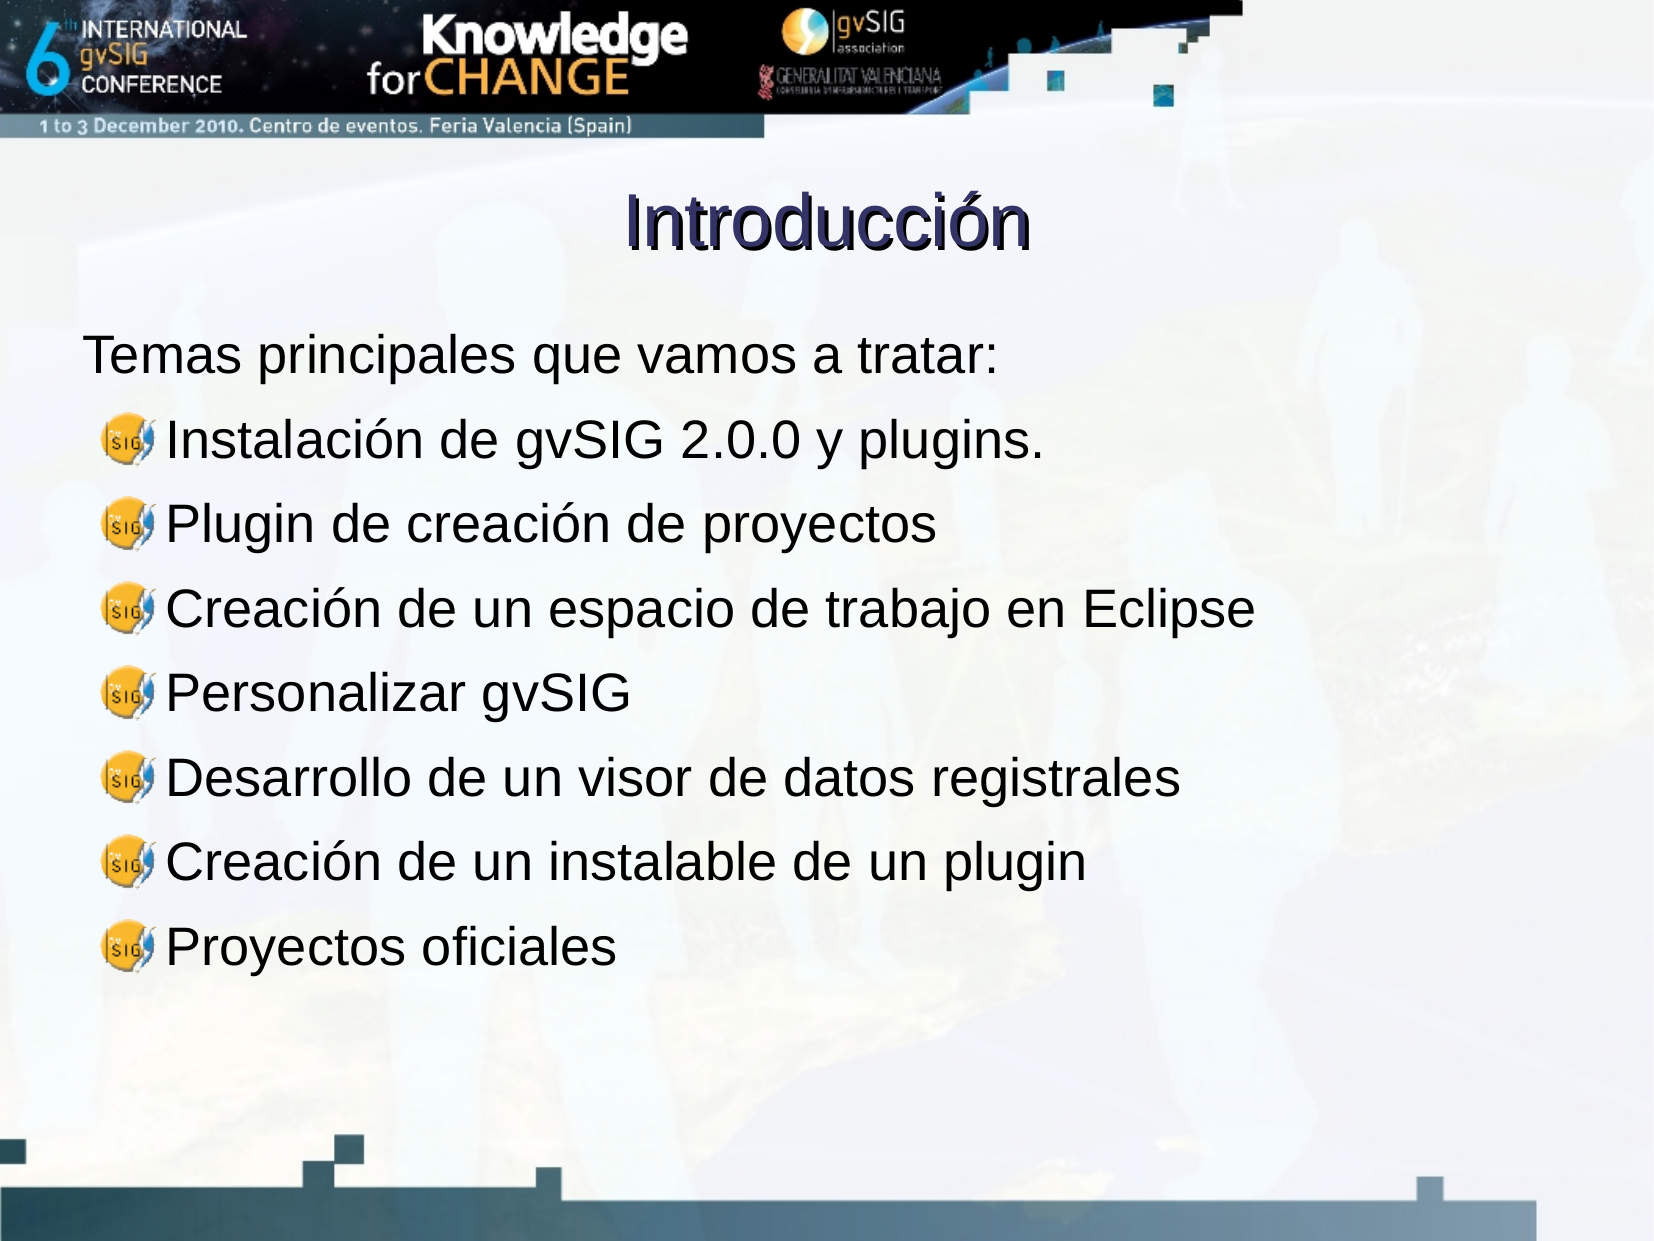

# Introducción
Temas principales que vamos a tratar:
Instalación de gvSIG 2.0.0 y plugins.
Plugin de creación de proyectos
Creación de un espacio de trabajo en Eclipse
Personalizar gvSIG
Desarrollo de un visor de datos registrales
Creación de un instalable de un plugin
Proyectos oficiales